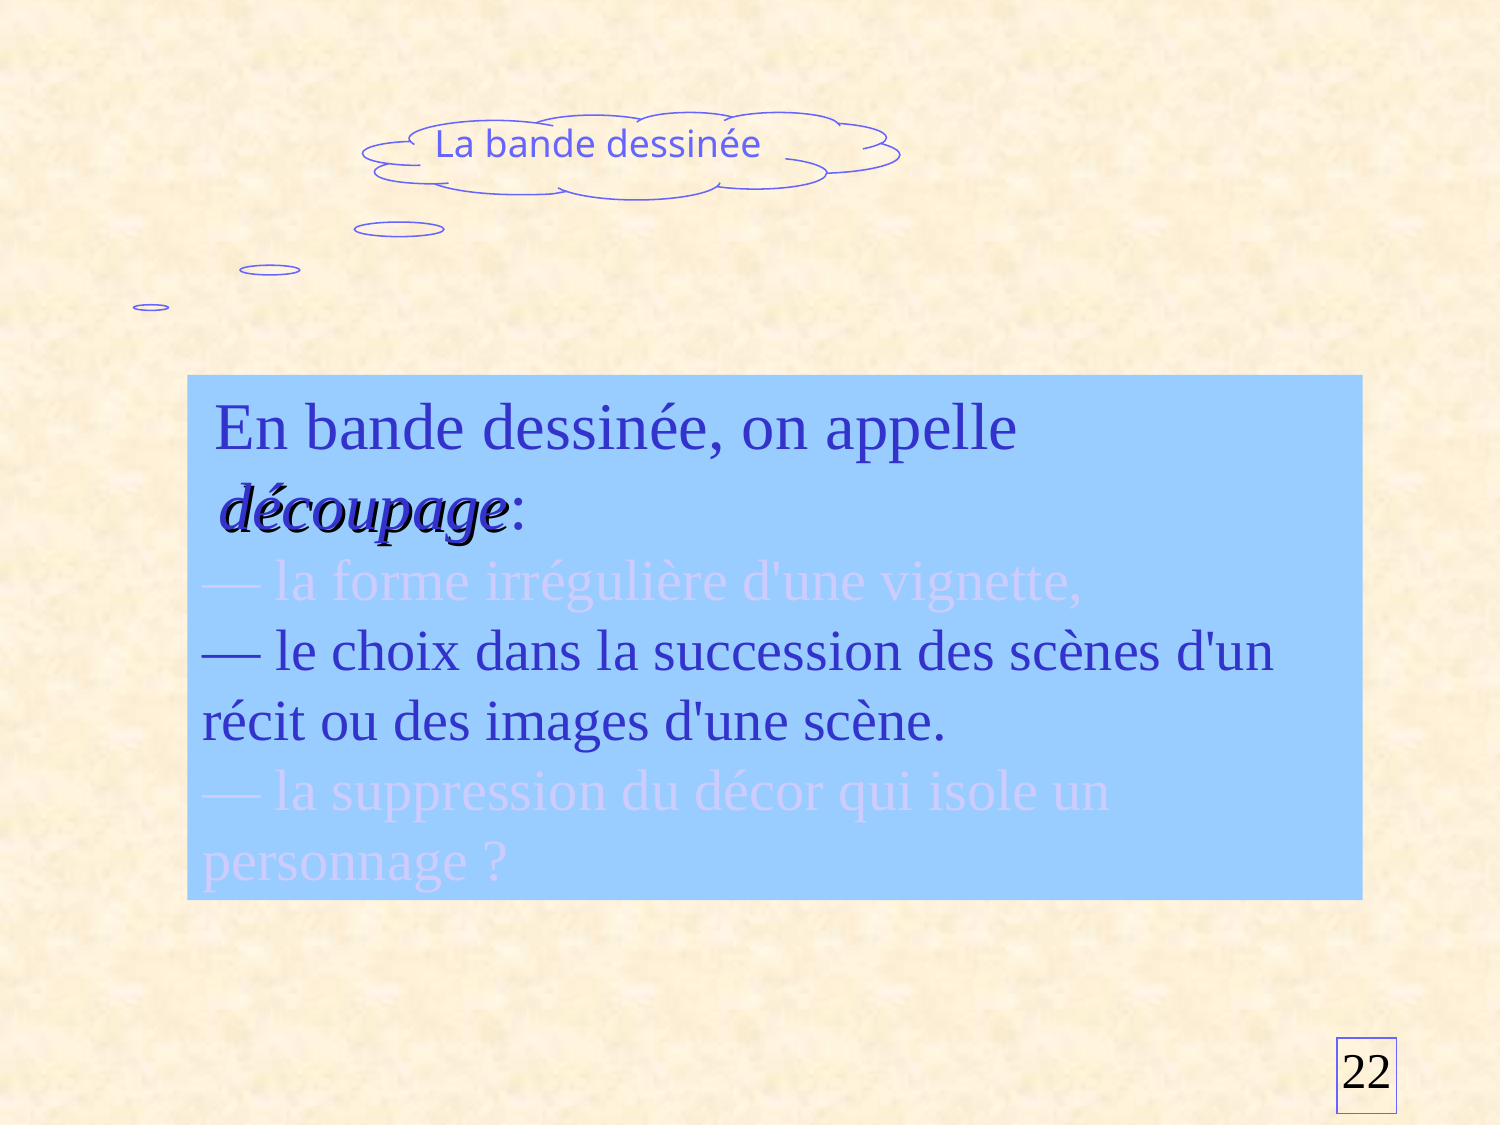

En bande dessinée, on appelle
 découpage:
— la forme irrégulière d'une vignette,
— le choix dans la succession des scènes d'un récit ou des images d'une scène.
— la suppression du décor qui isole un personnage ?
22